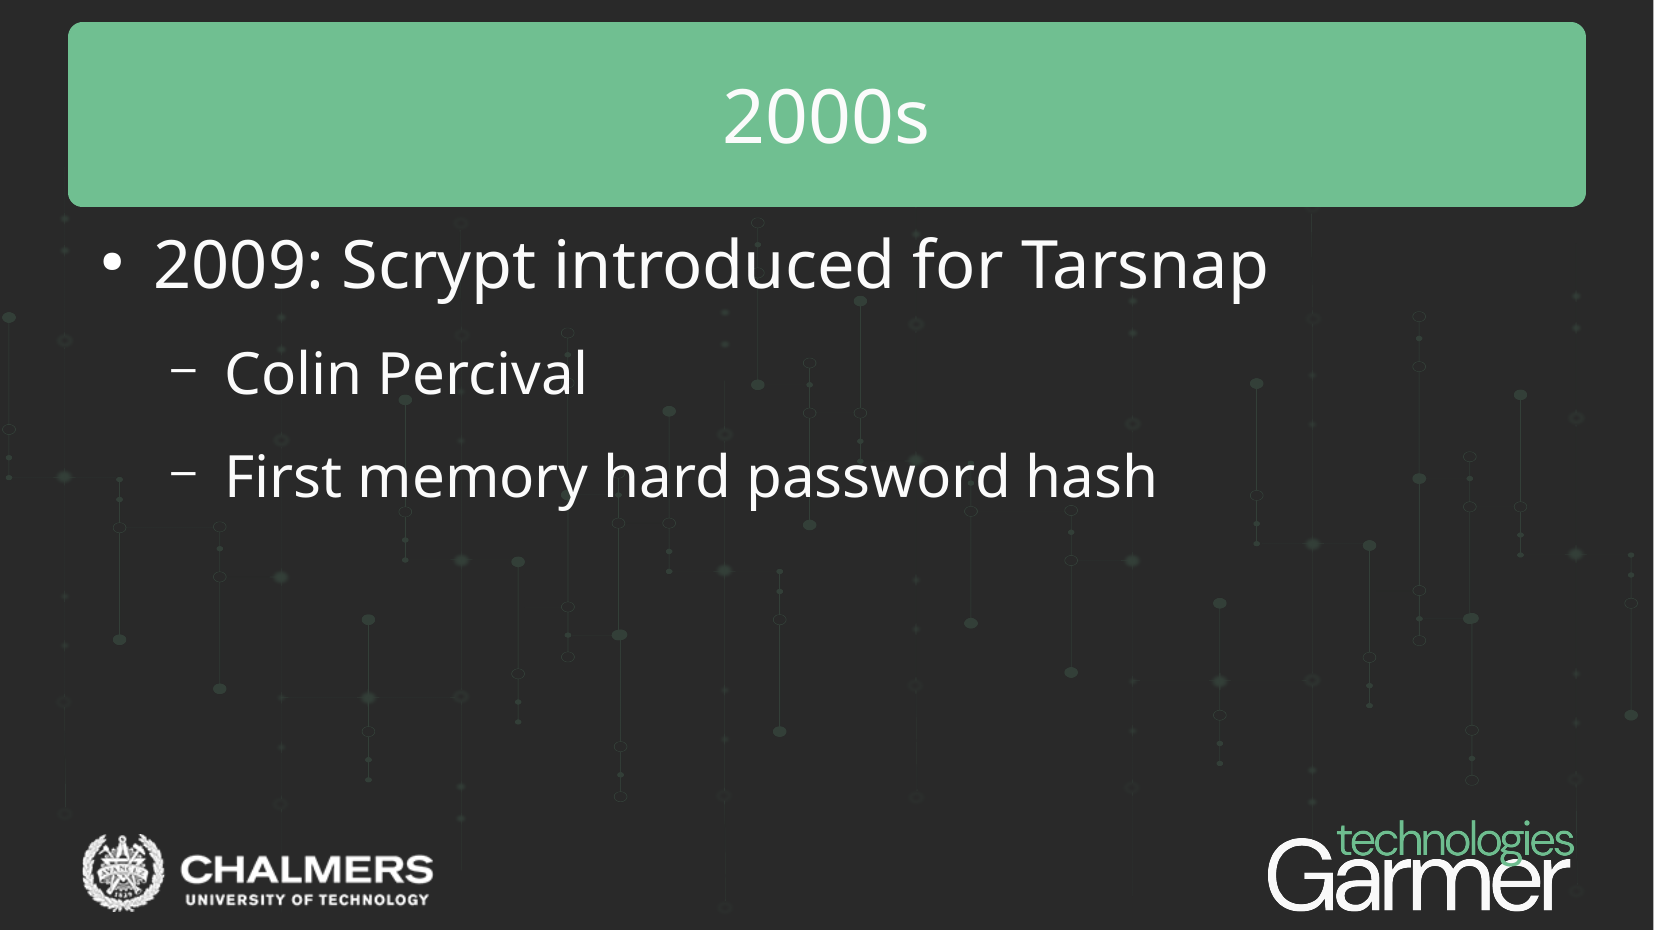

# 2000s
2009: Scrypt introduced for Tarsnap
Colin Percival
First memory hard password hash